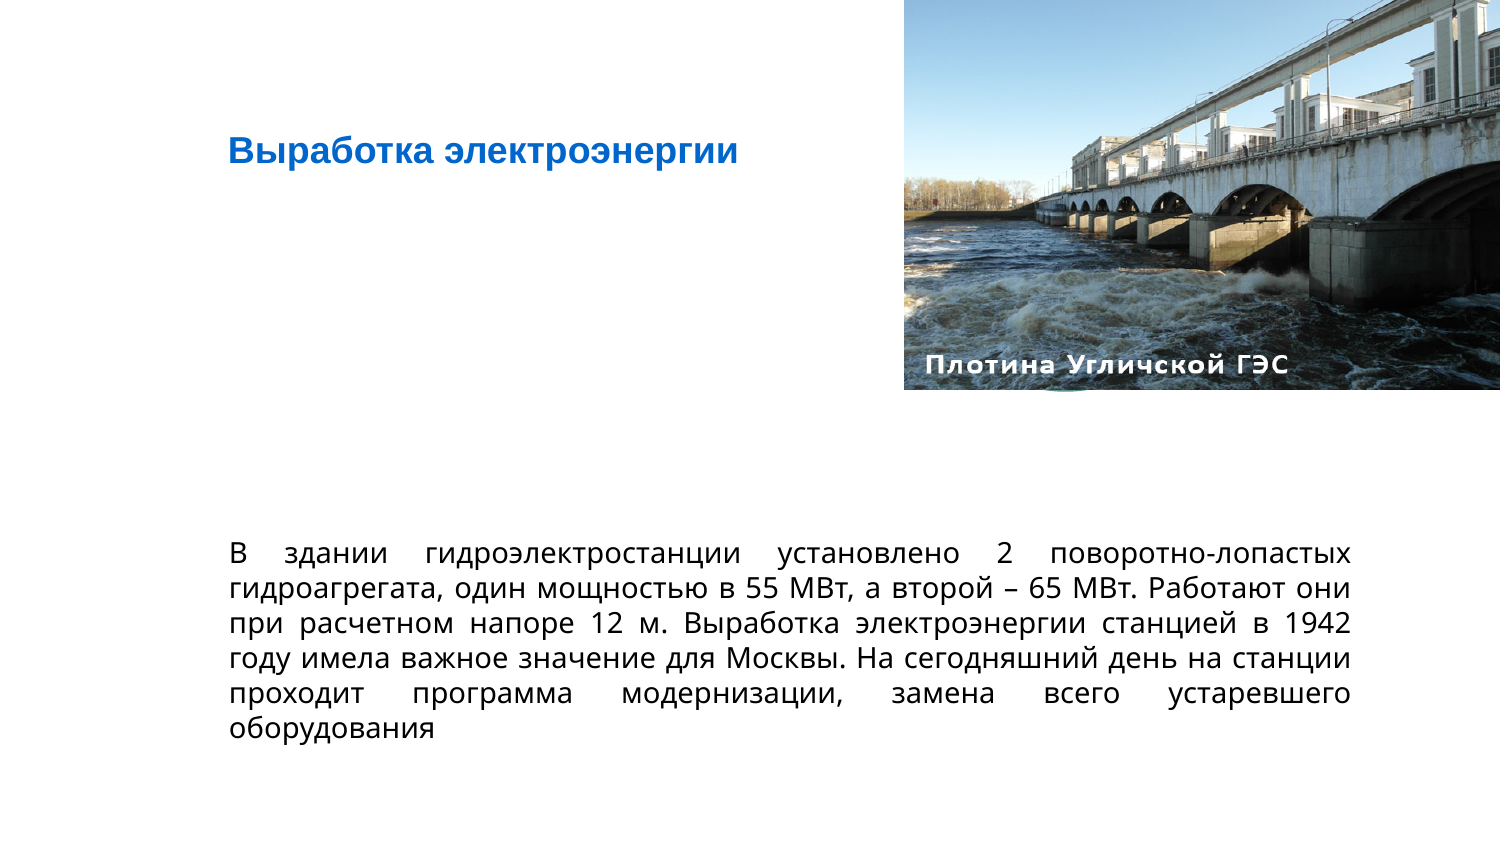

# Выработка электроэнергии
В здании гидроэлектростанции установлено 2 поворотно-лопастых гидроагрегата, один мощностью в 55 МВт, а второй – 65 МВт. Работают они при расчетном напоре 12 м. Выработка электроэнергии станцией в 1942 году имела важное значение для Москвы. На сегодняшний день на станции проходит программа модернизации, замена всего устаревшего оборудования